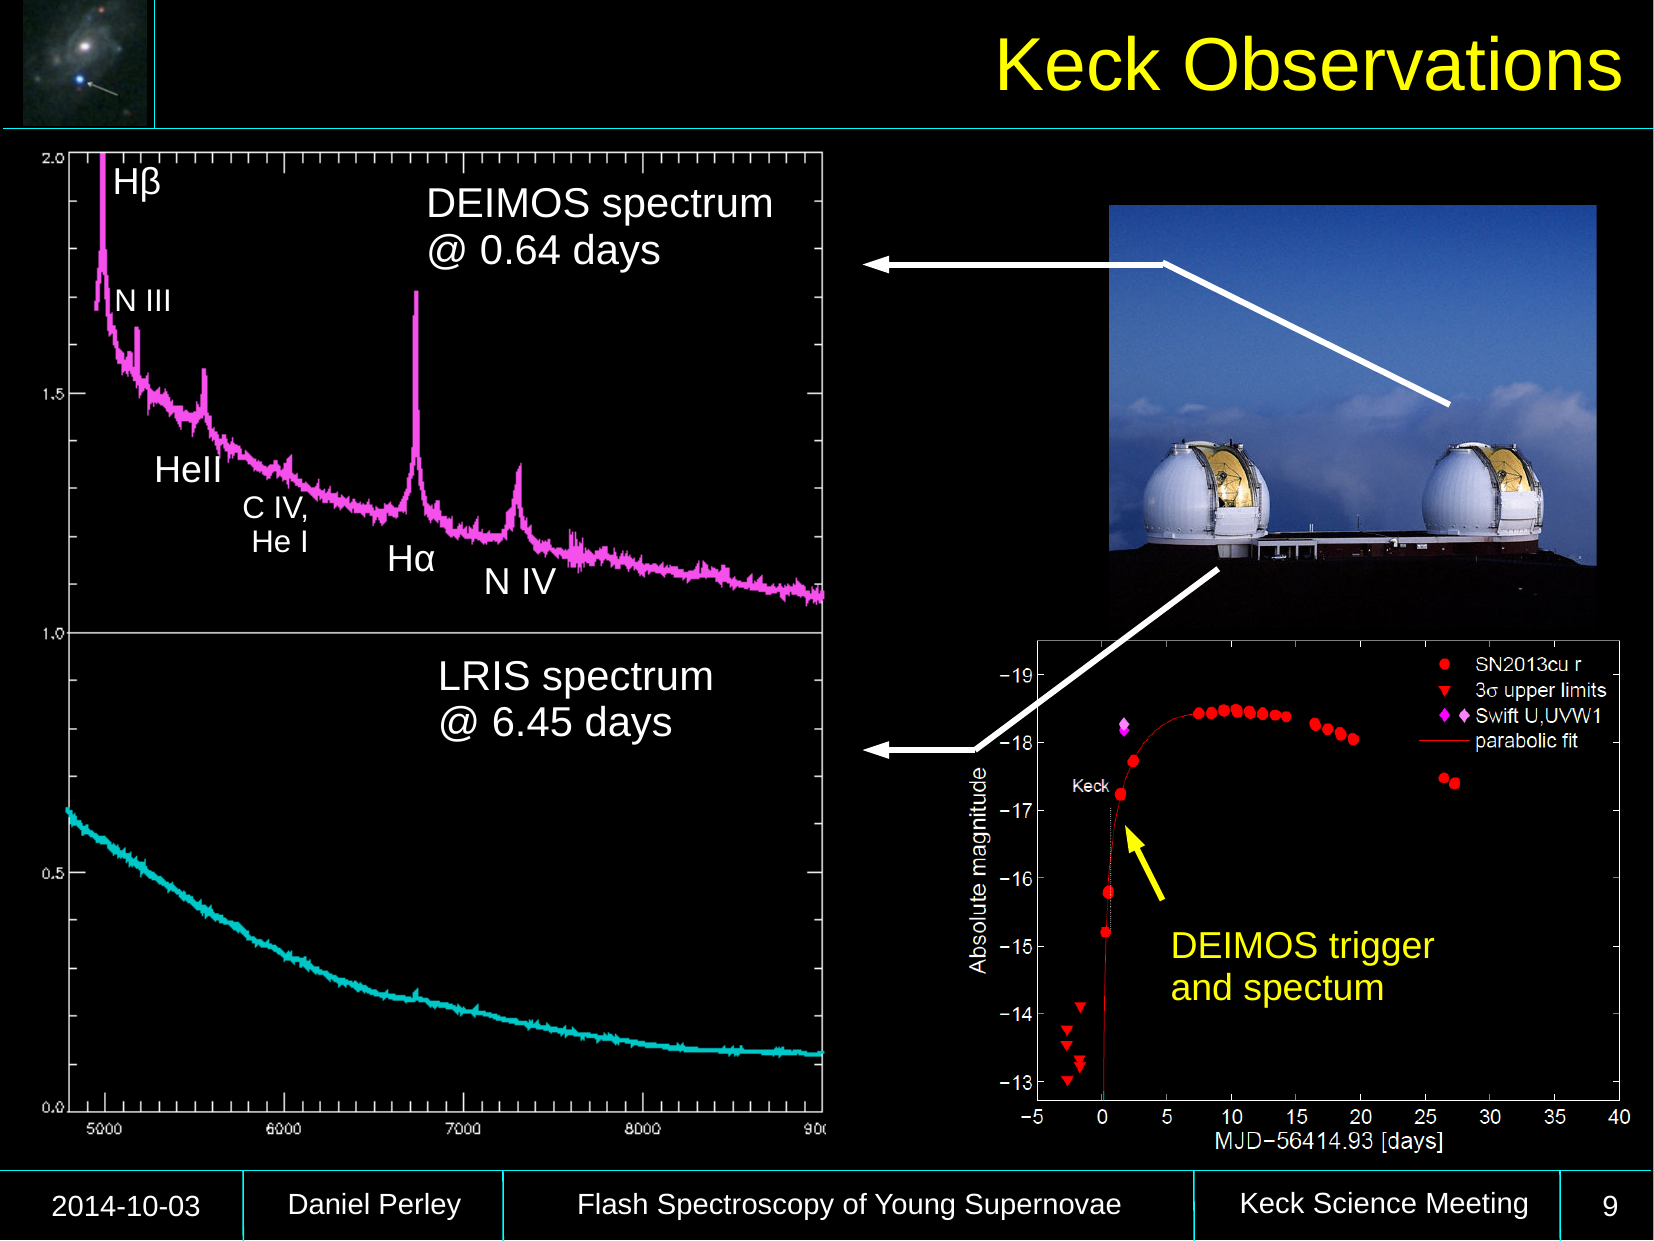

# Keck Observations
Hβ
DEIMOS spectrum
@ 0.64 days
N III
HeII
C IV,
He I
Hα
N IV
LRIS spectrum
@ 6.45 days
DEIMOS trigger
and spectum
2014-10-03
9